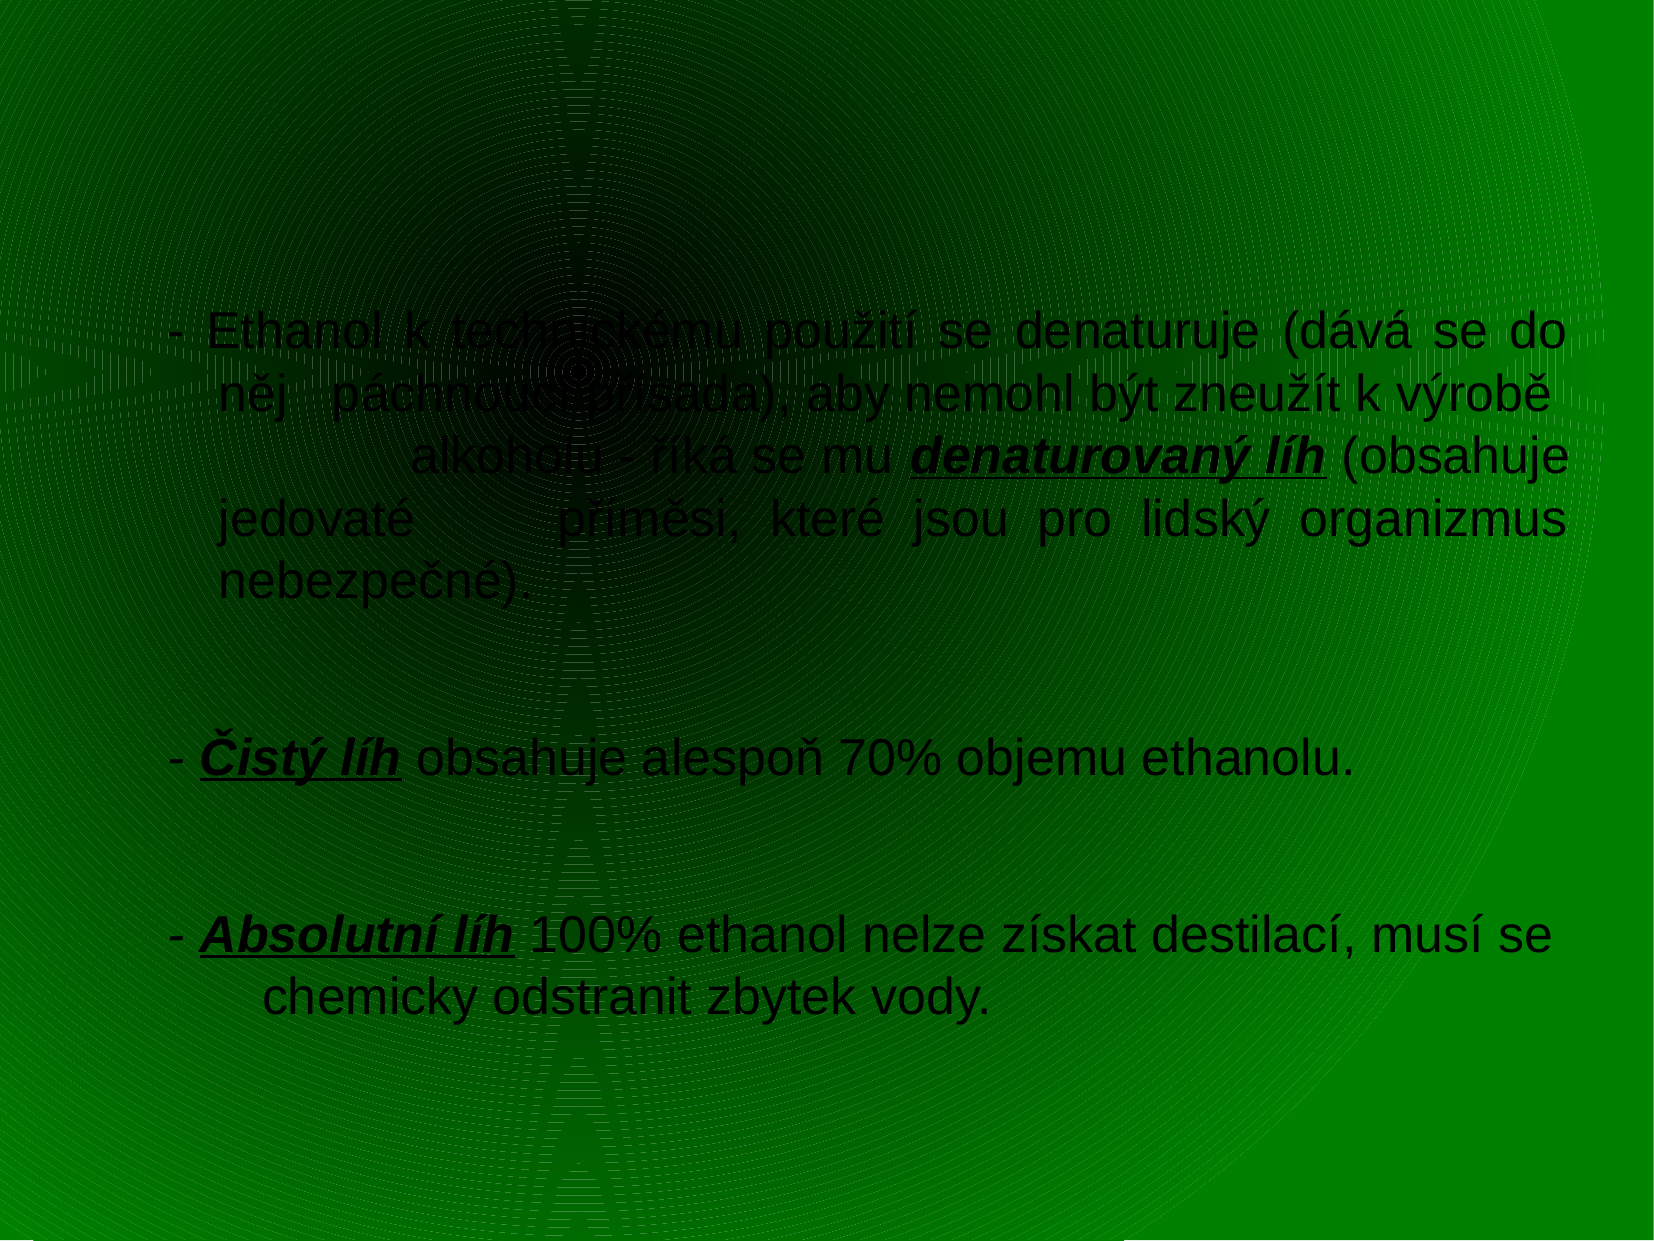

# - Ethanol k technickému použití se denaturuje (dává se do něj páchnoucí přísada), aby nemohl být zneužít k výrobě alkoholu - říká se mu denaturovaný líh (obsahuje jedovaté příměsi, které jsou pro lidský organizmus nebezpečné).
- Čistý líh obsahuje alespoň 70% objemu ethanolu.
- Absolutní líh 100% ethanol nelze získat destilací, musí se chemicky odstranit zbytek vody.